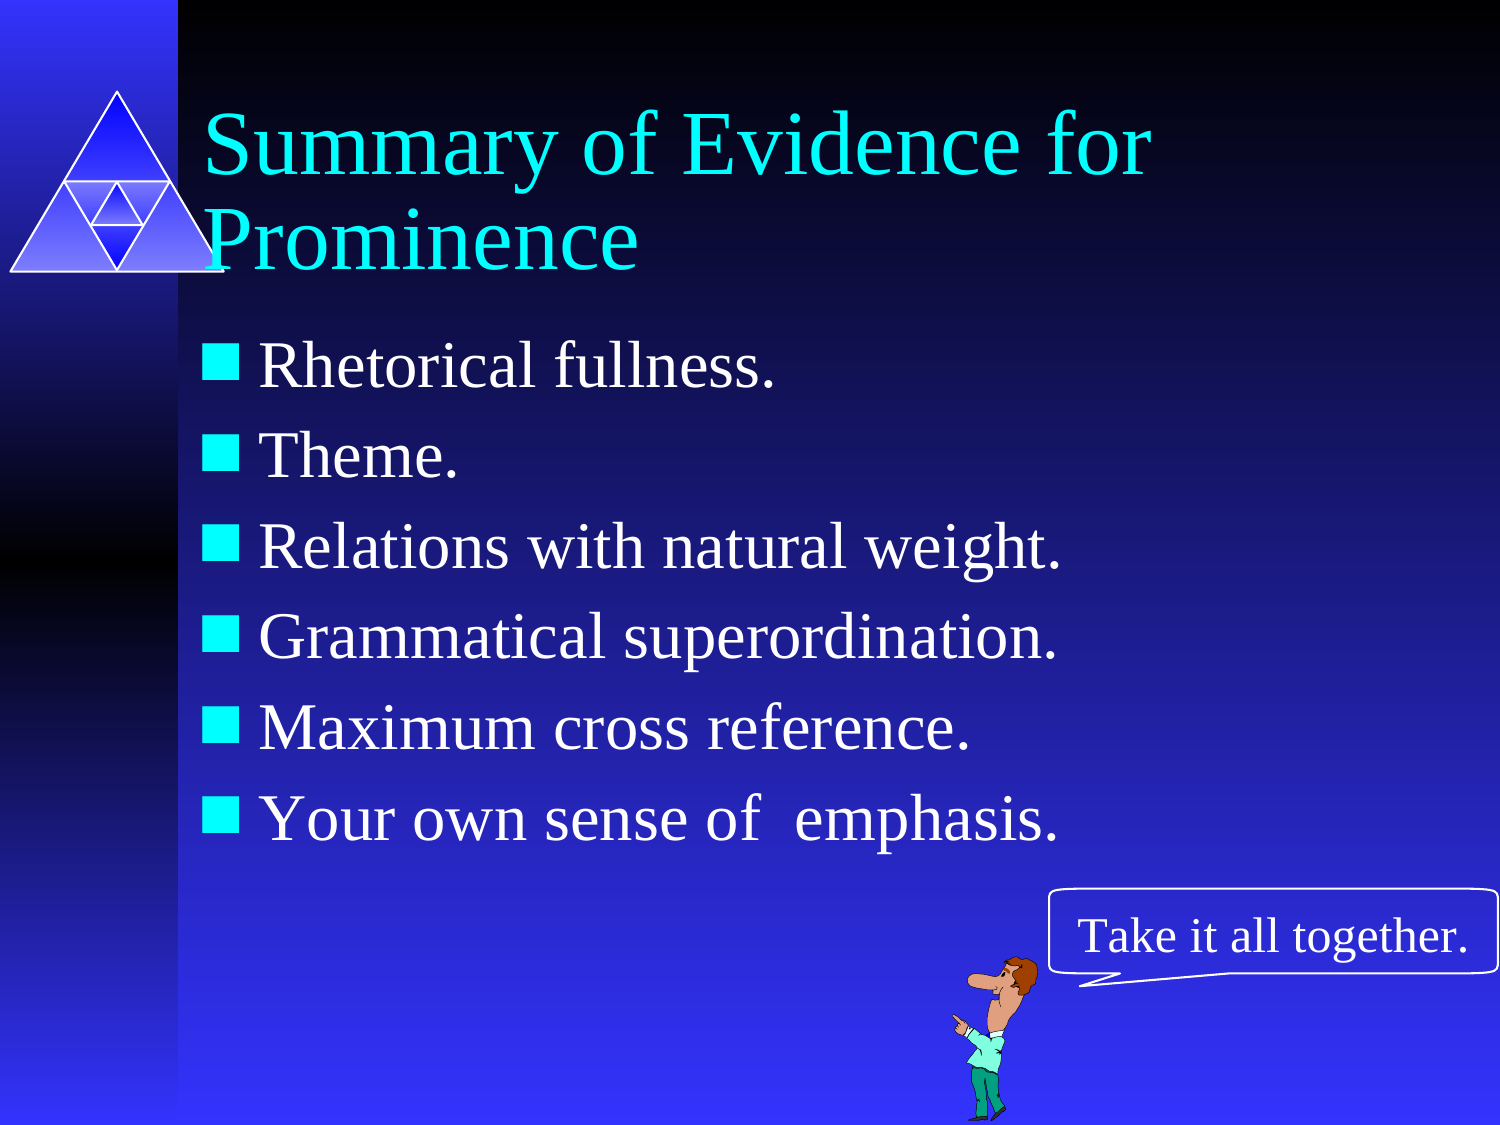

# Summary of Evidence for Prominence
Rhetorical fullness.
Theme.
Relations with natural weight.
Grammatical superordination.
Maximum cross reference.
Your own sense of emphasis.
Take it all together.